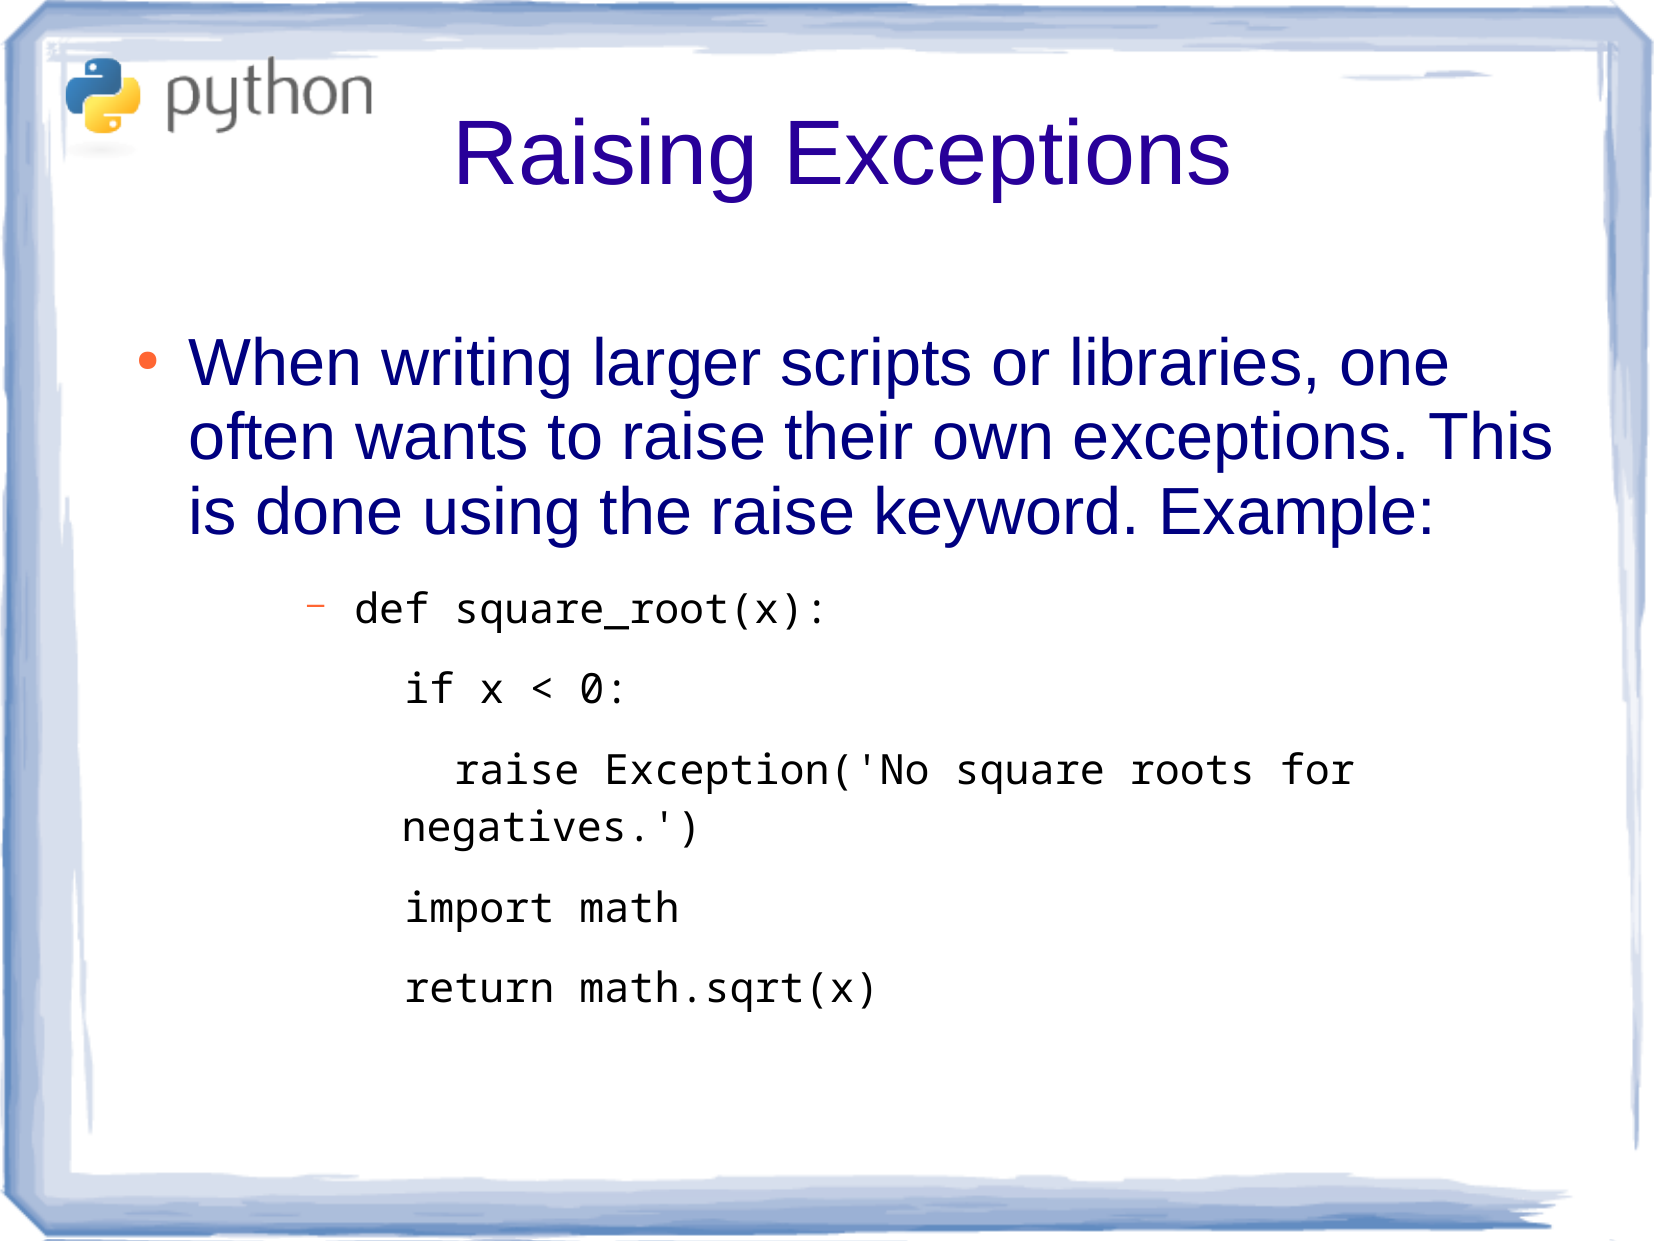

# Raising Exceptions
When writing larger scripts or libraries, one often wants to raise their own exceptions. This is done using the raise keyword. Example:
def square_root(x):
 if x < 0:
 raise Exception('No square roots for negatives.')
 import math
 return math.sqrt(x)